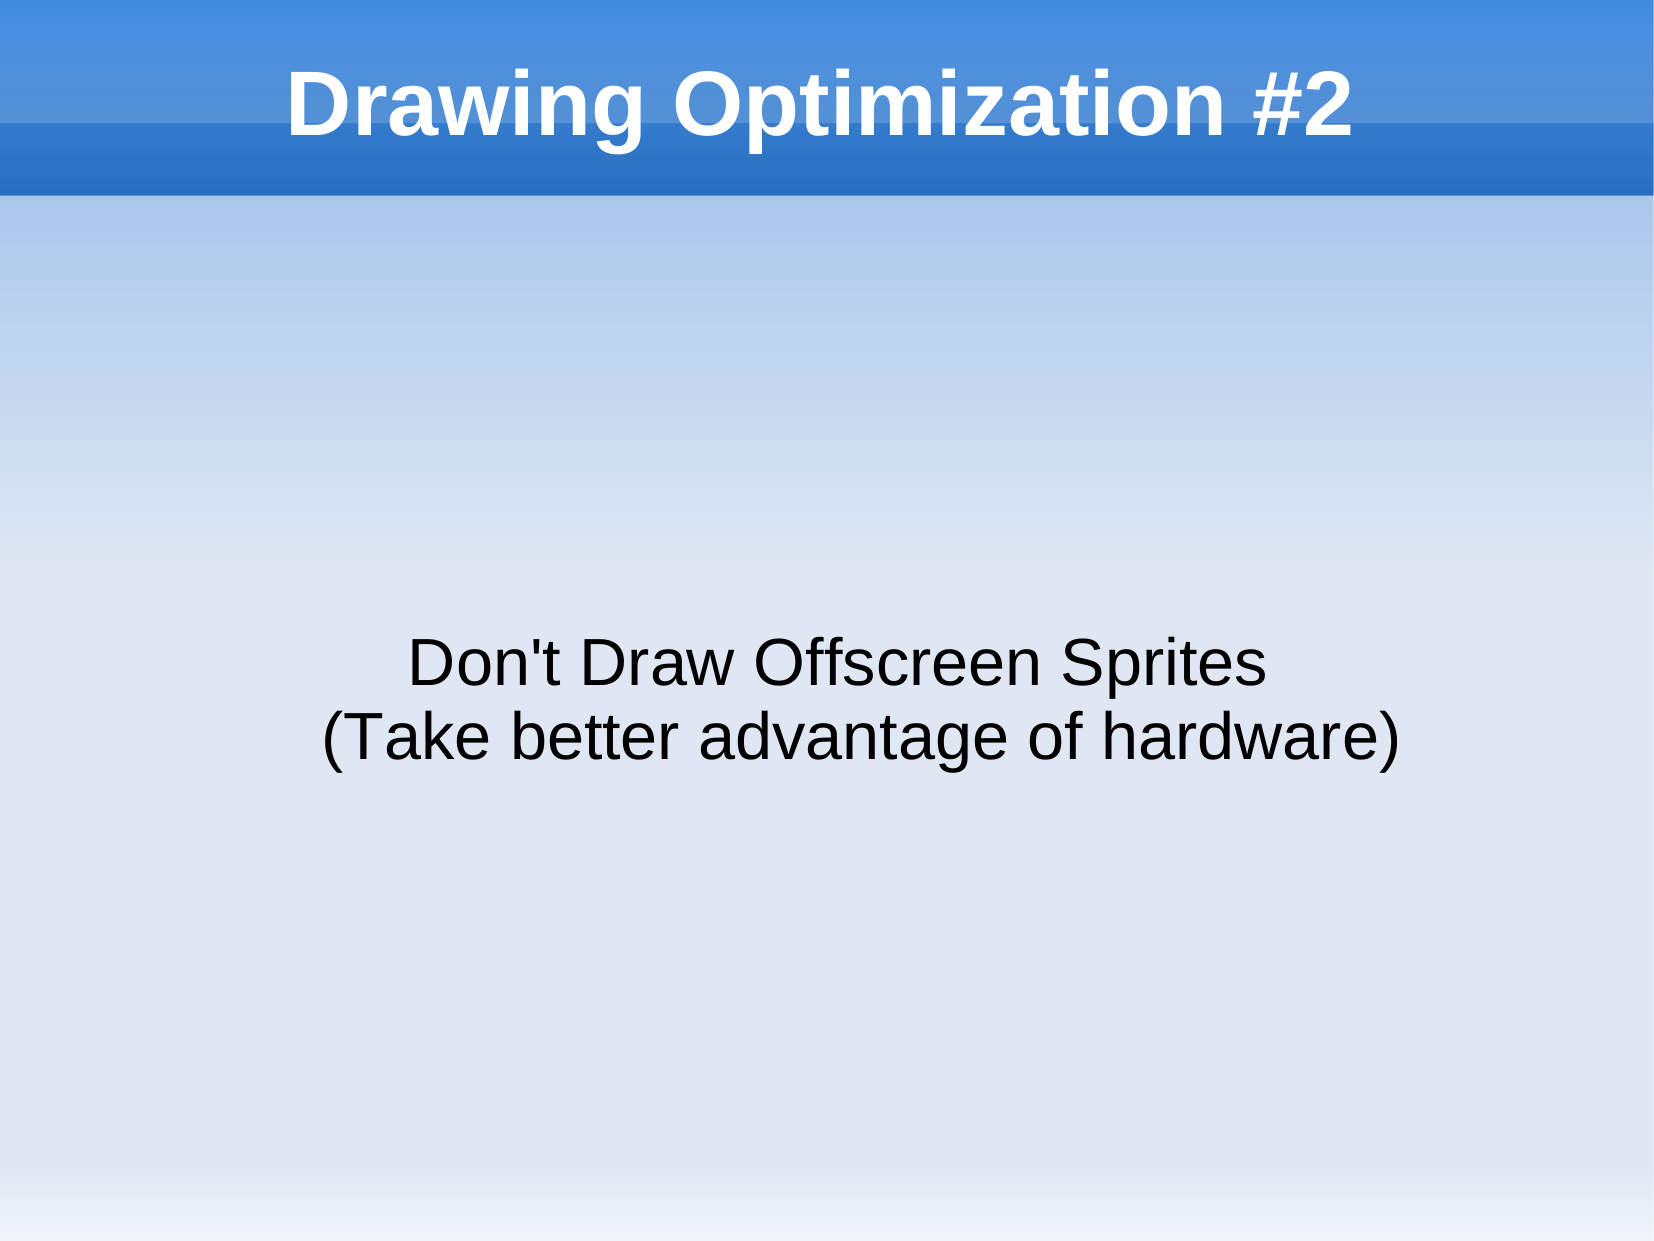

# Drawing Optimization #2
Don't Draw Offscreen Sprites
(Take better advantage of hardware)